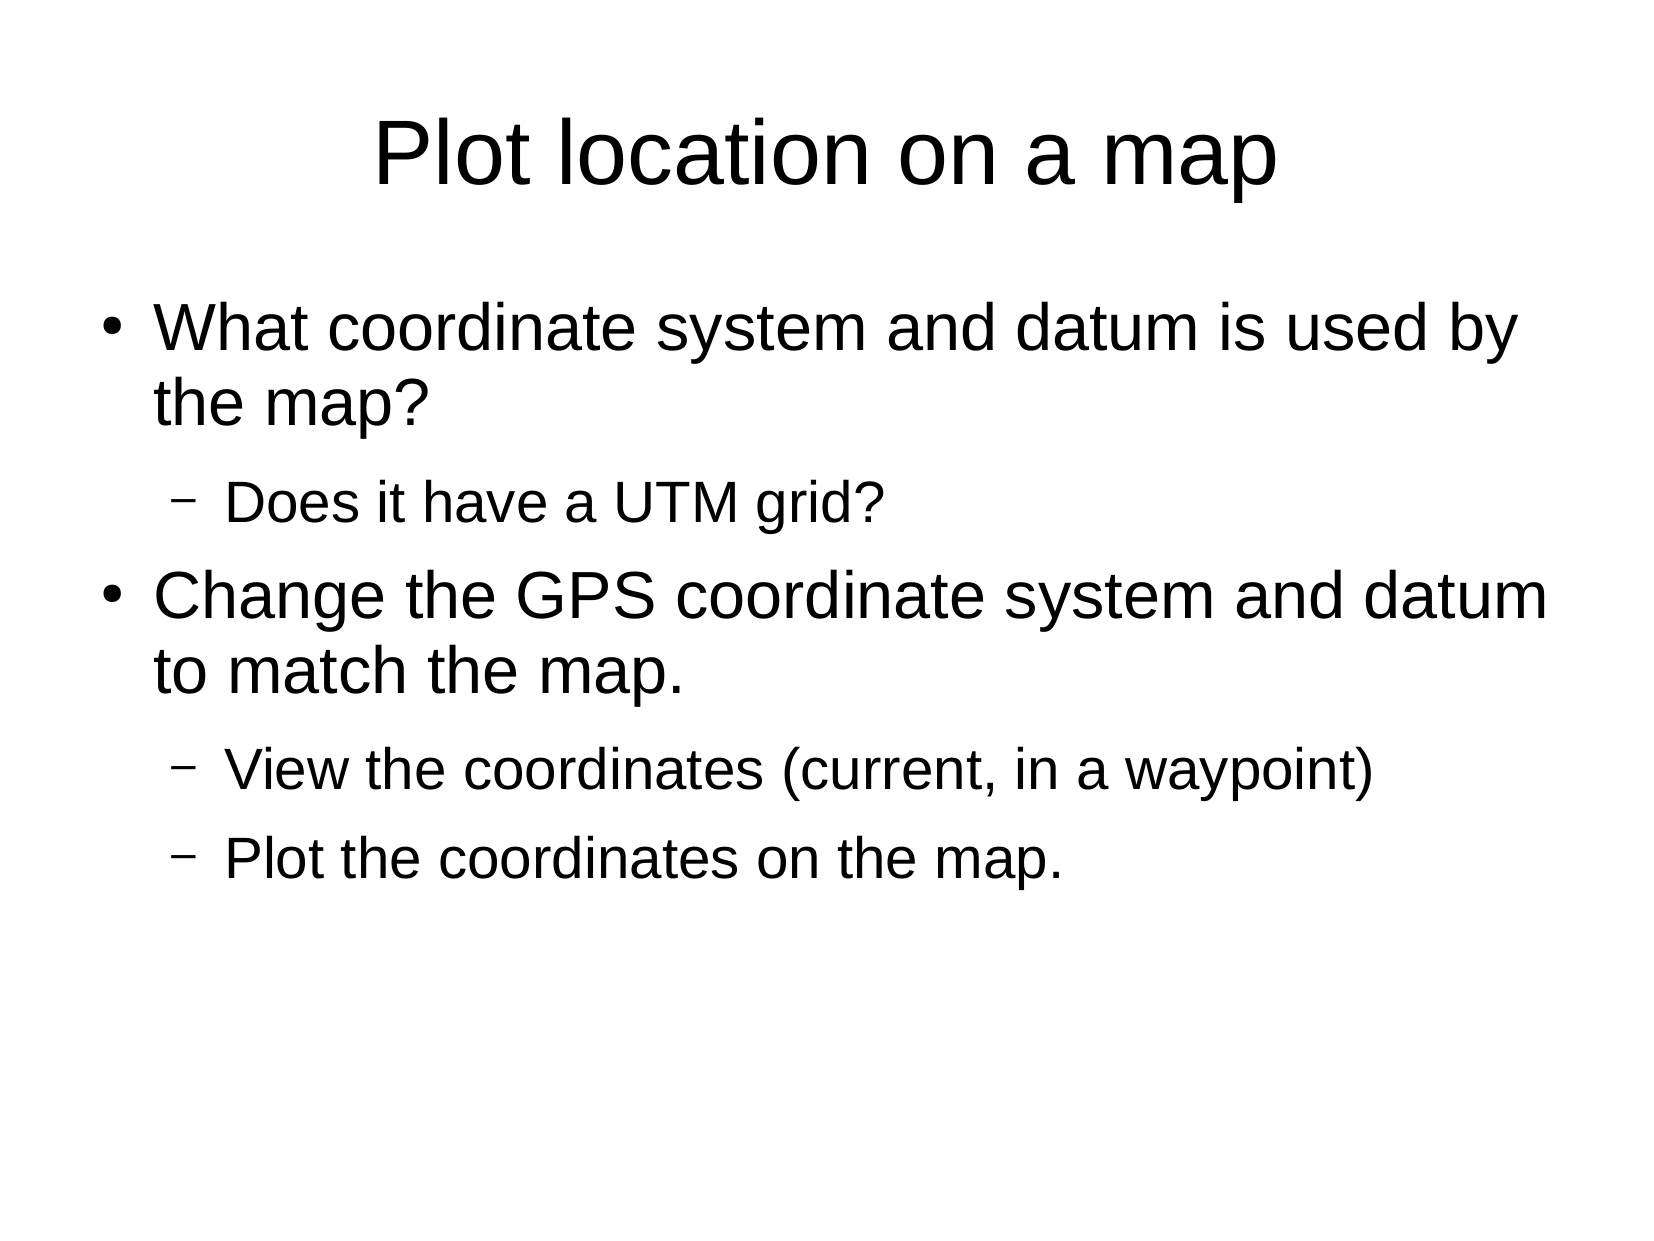

# Plot location on a map
What coordinate system and datum is used by the map?
Does it have a UTM grid?
Change the GPS coordinate system and datum to match the map.
View the coordinates (current, in a waypoint)
Plot the coordinates on the map.